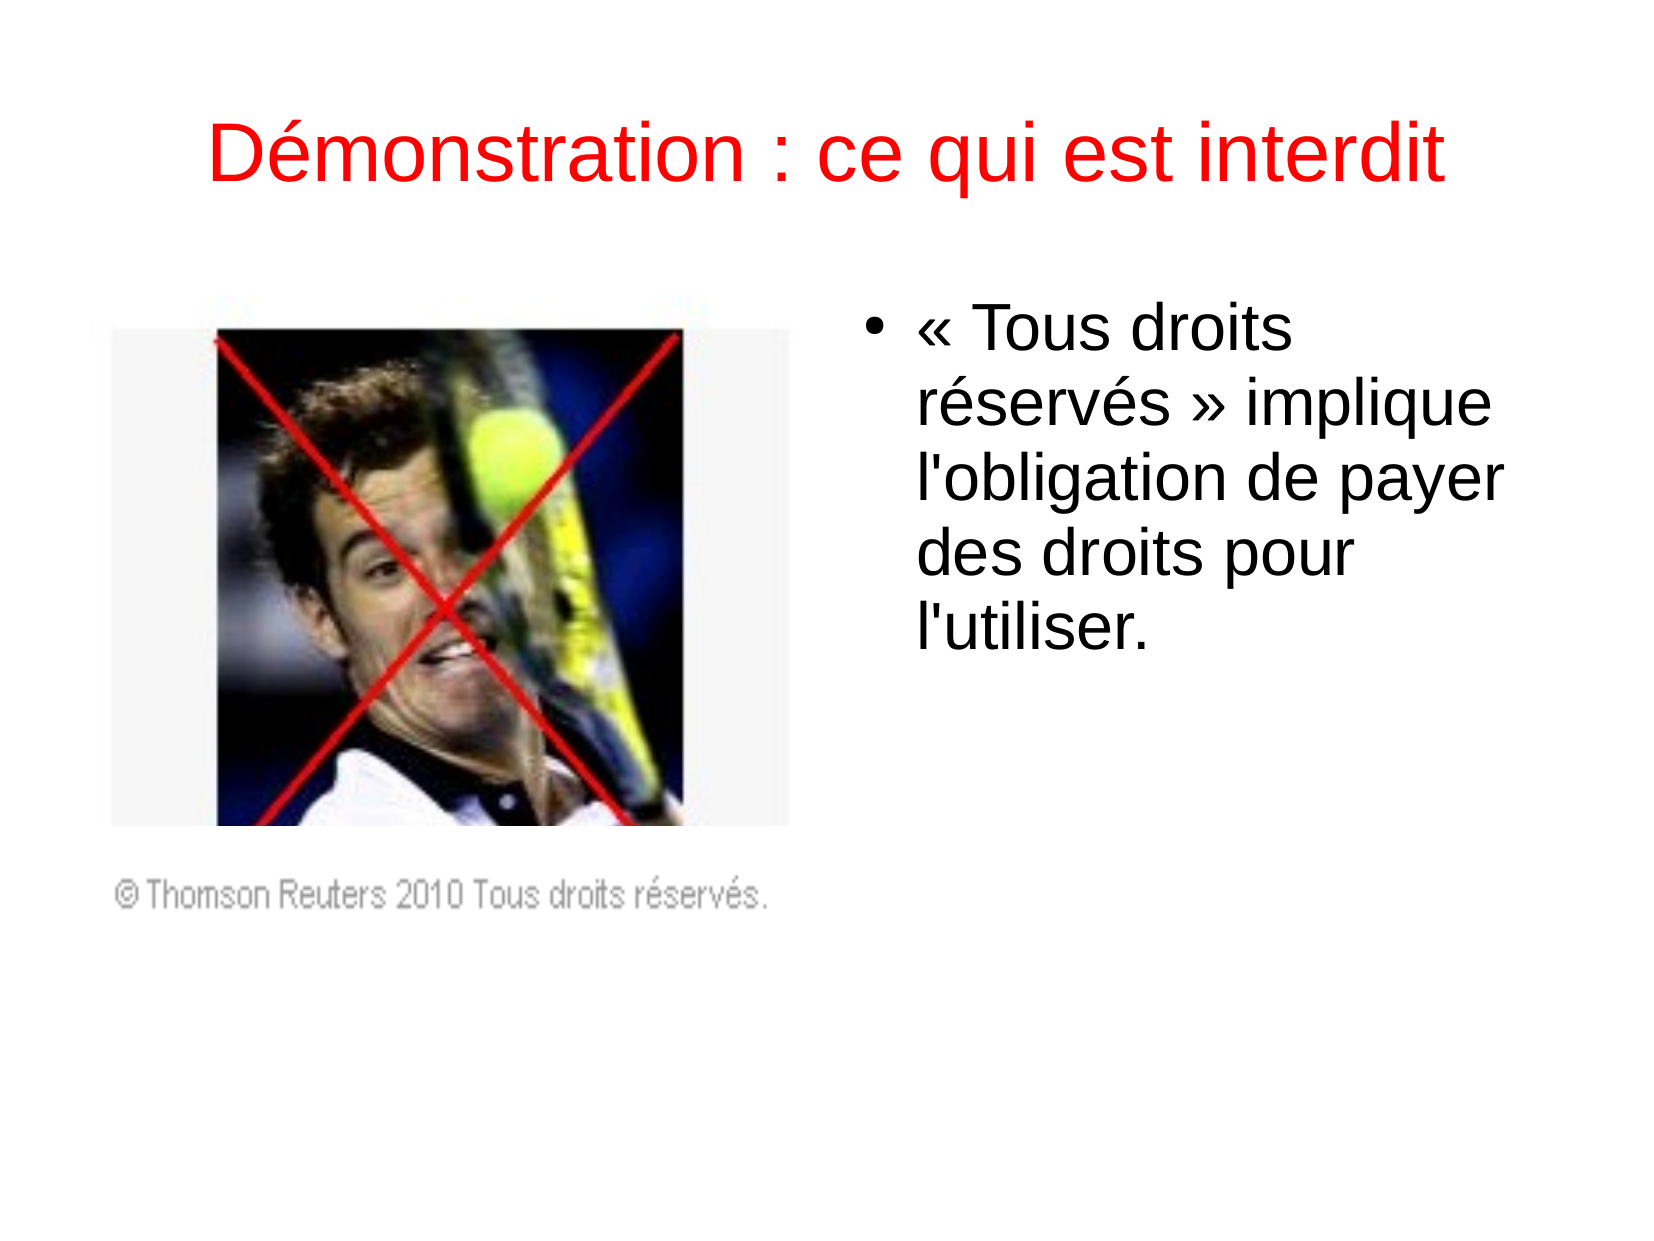

# Démonstration : ce qui est interdit
« Tous droits réservés » implique l'obligation de payer des droits pour l'utiliser.